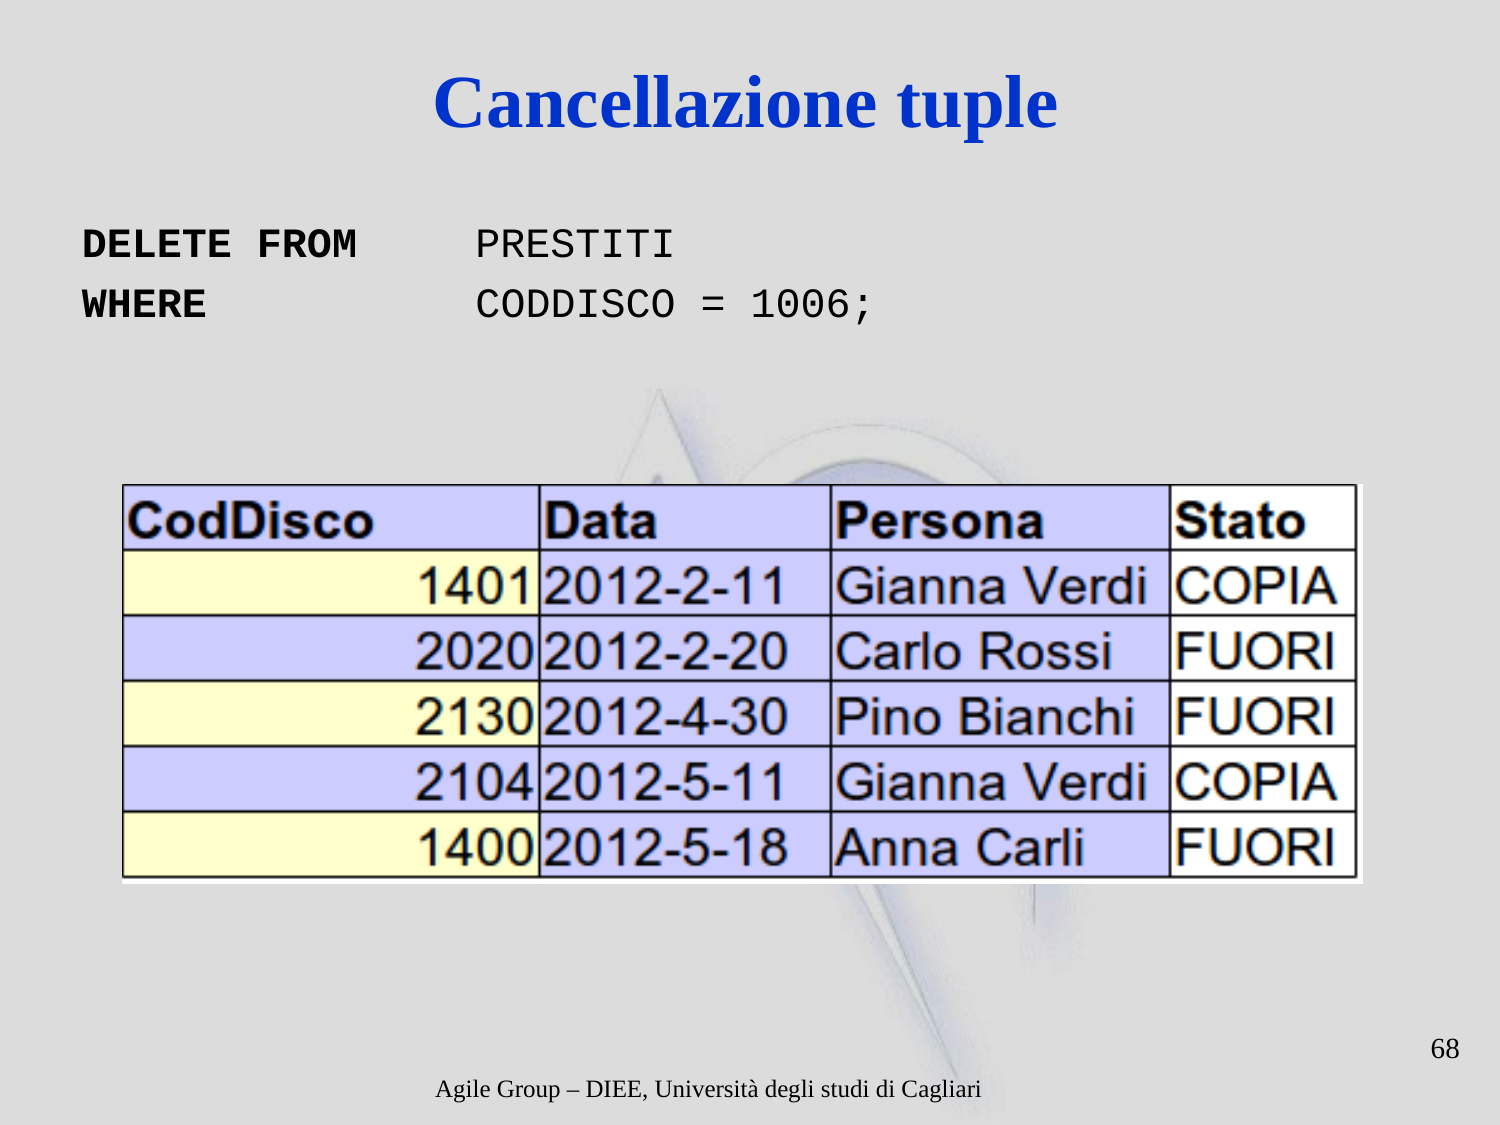

# Cancellazione tuple
DELETE FROM	PRESTITI
WHERE	 CODDISCO = 1006;
68